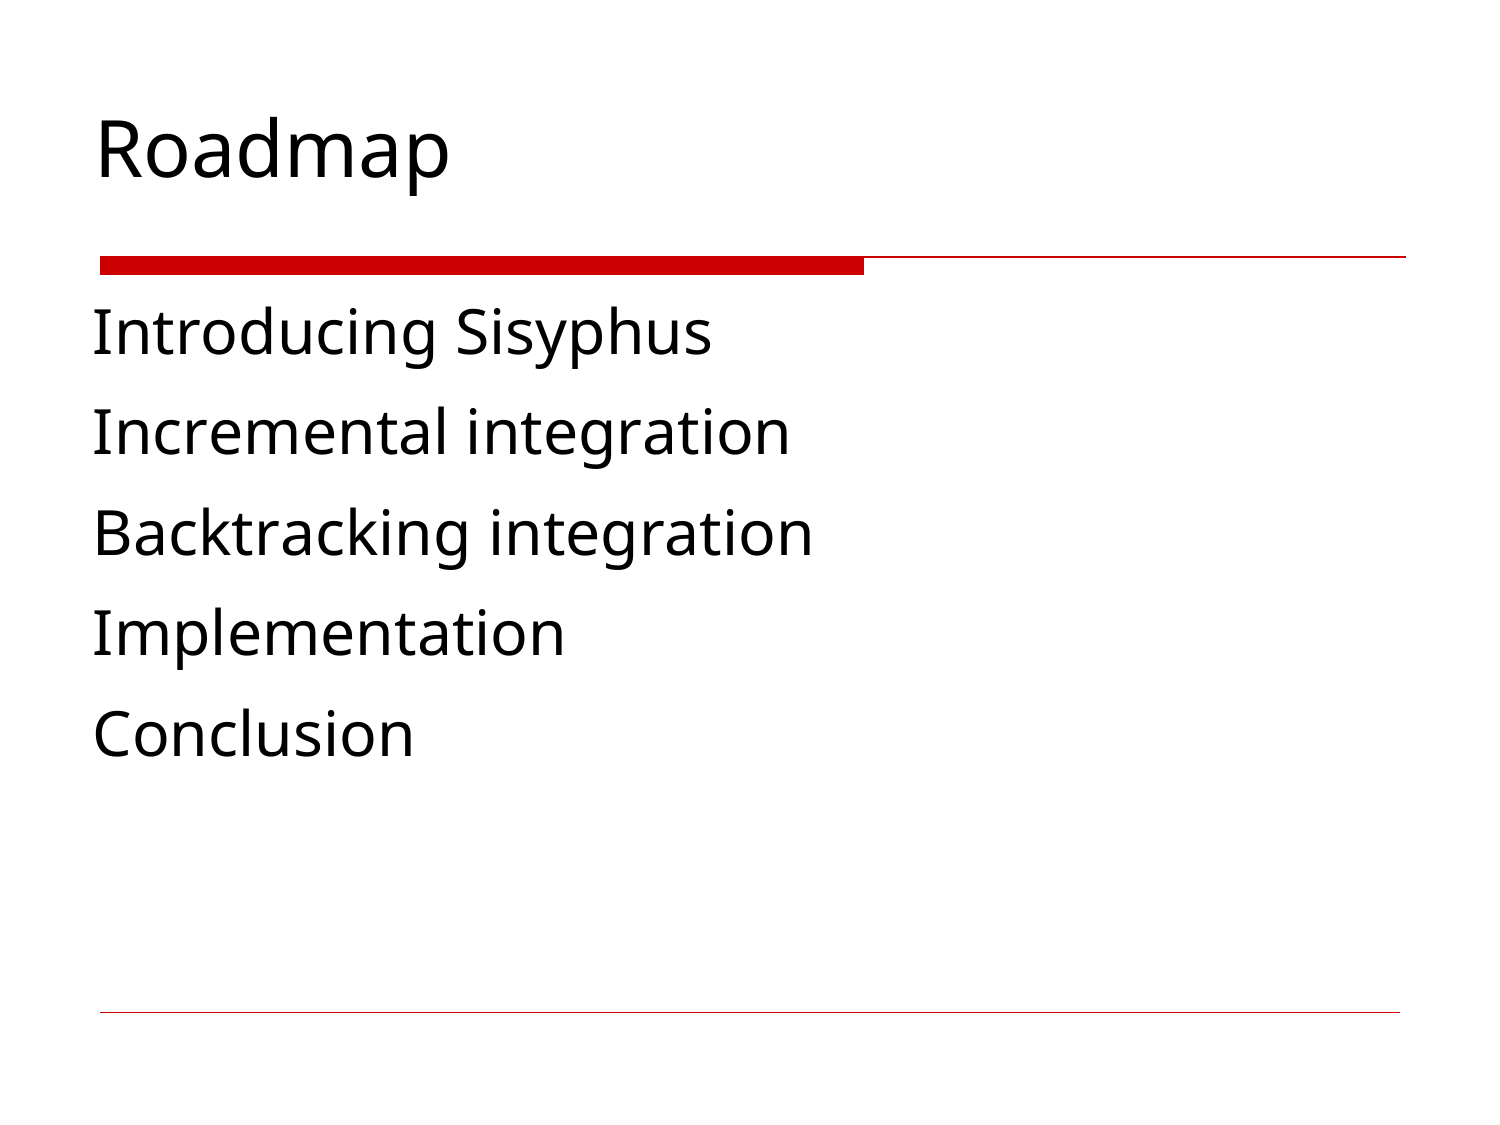

# Roadmap
Introducing Sisyphus
Incremental integration
Backtracking integration
Implementation
Conclusion